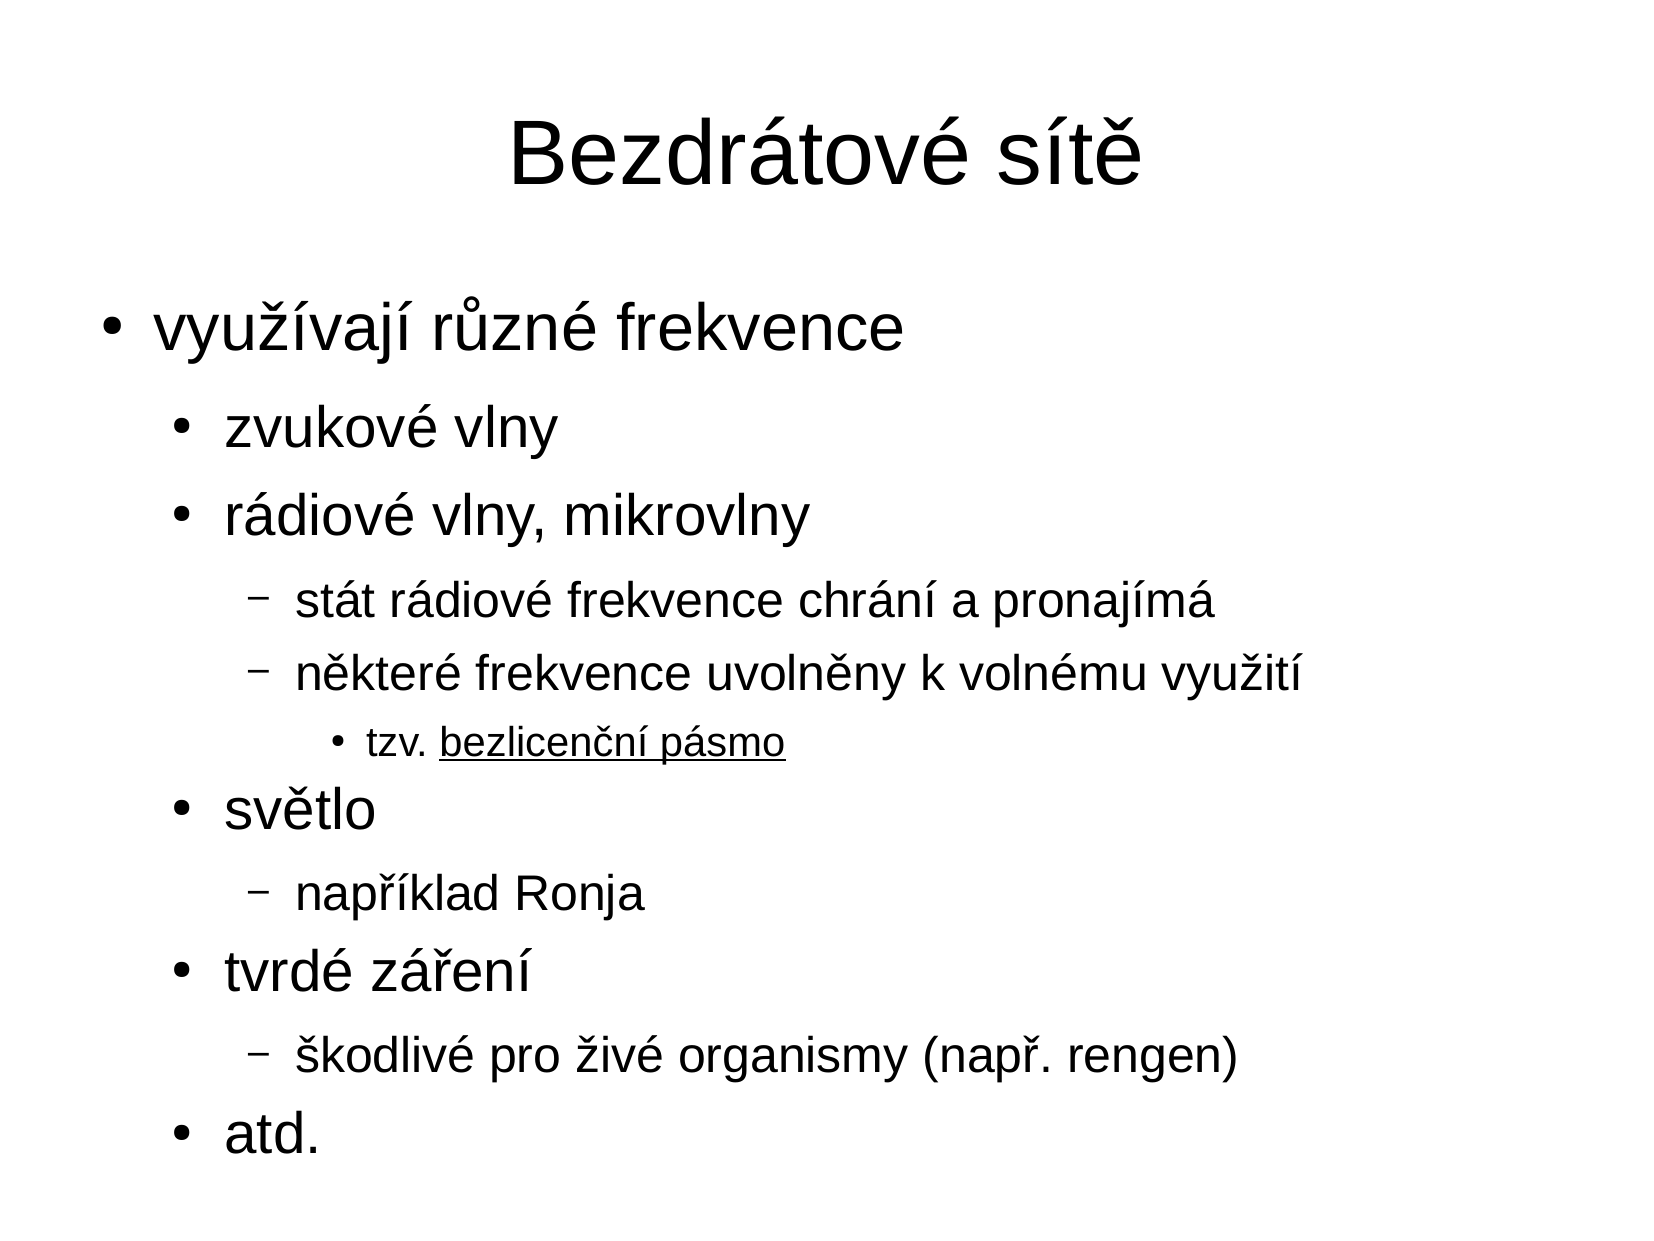

# Bezdrátové sítě
využívají různé frekvence
zvukové vlny
rádiové vlny, mikrovlny
stát rádiové frekvence chrání a pronajímá
některé frekvence uvolněny k volnému využití
tzv. bezlicenční pásmo
světlo
například Ronja
tvrdé záření
škodlivé pro živé organismy (např. rengen)
atd.